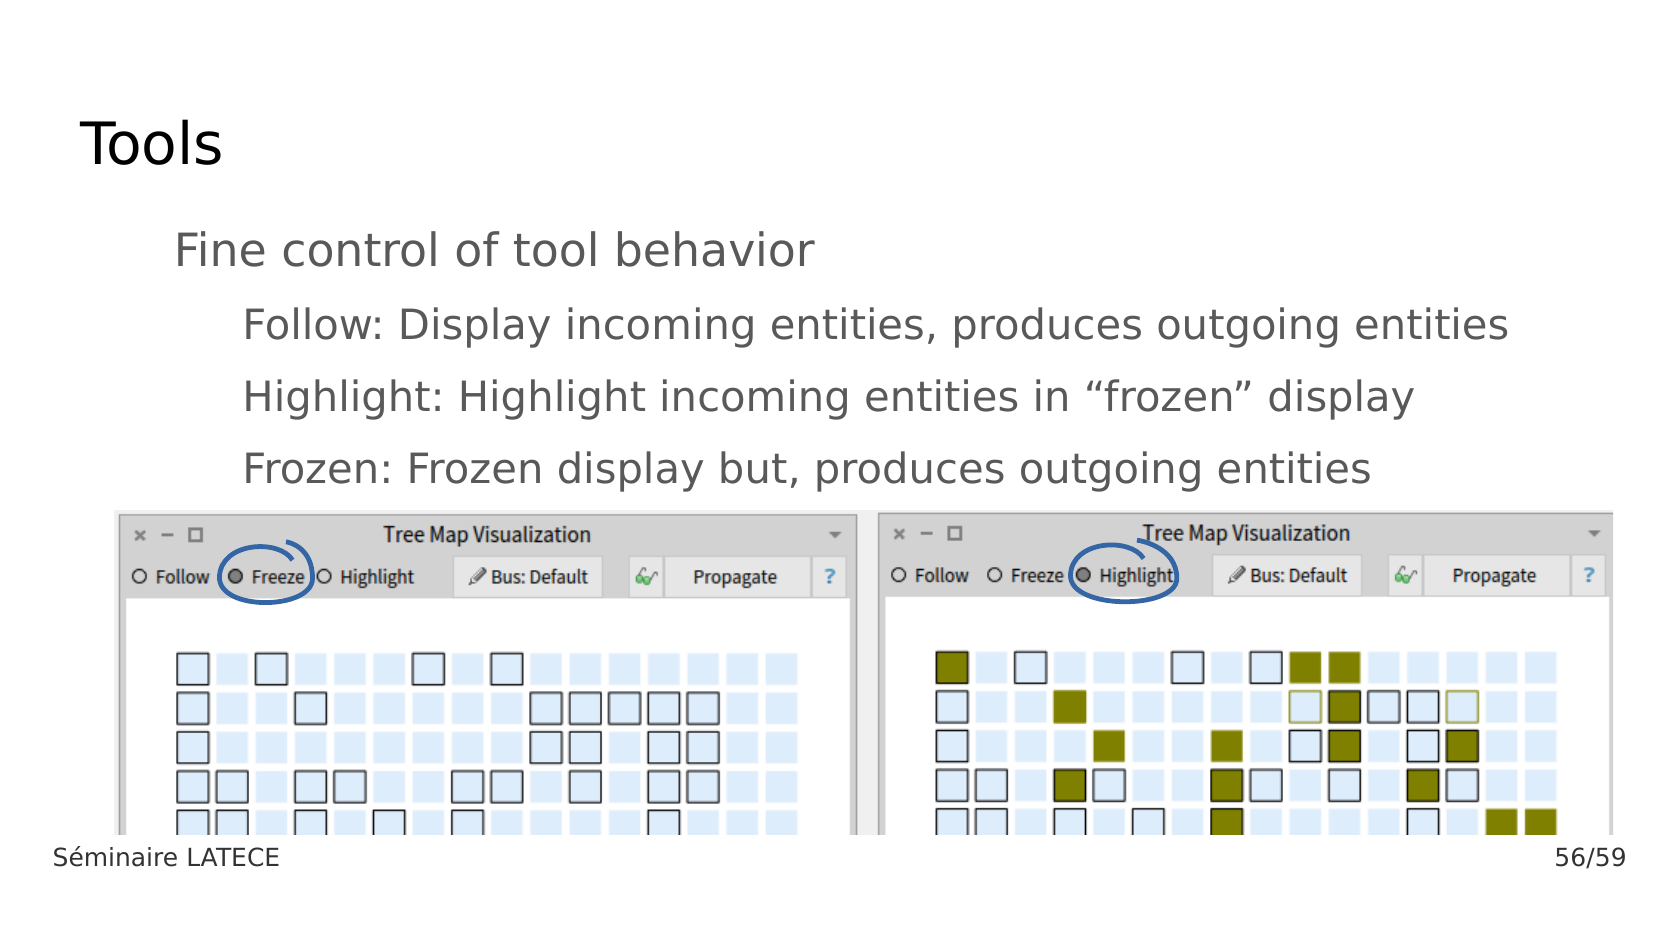

# Tools
Fine control of tool behavior
Follow: Display incoming entities, produces outgoing entities
Highlight: Highlight incoming entities in “frozen” display
Frozen: Frozen display but, produces outgoing entities